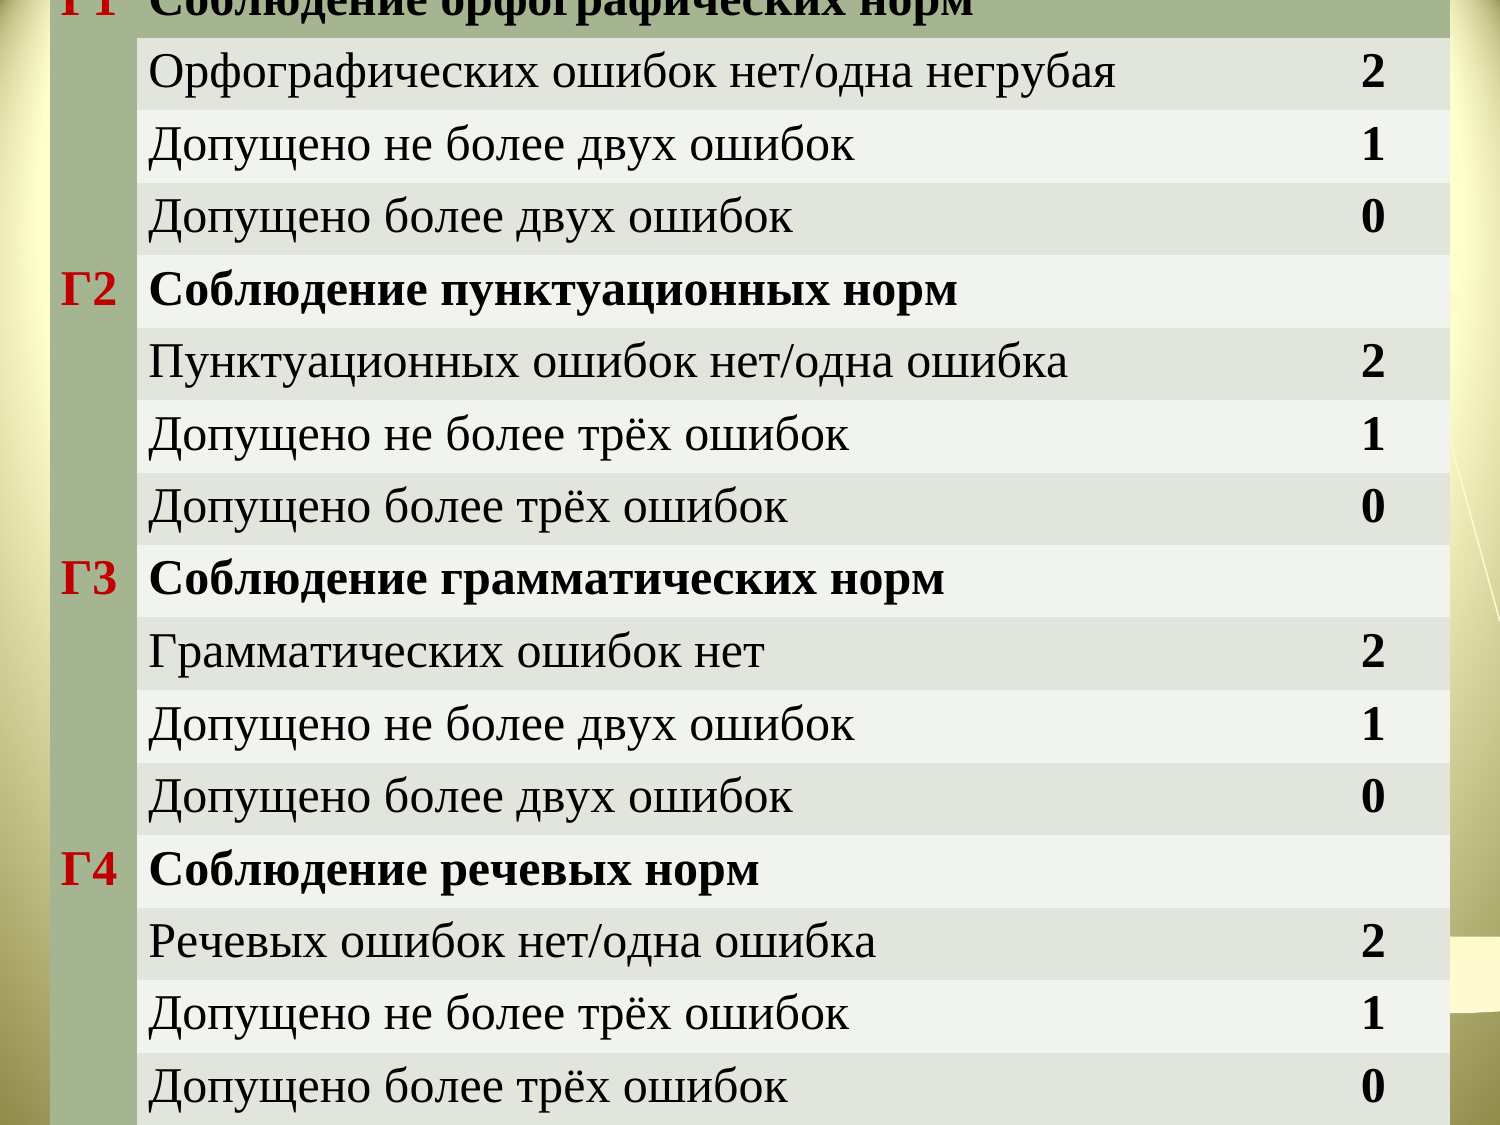

| Г1 | Соблюдение орфографических норм | |
| --- | --- | --- |
| | Орфографических ошибок нет/одна негрубая | 2 |
| | Допущено не более двух ошибок | 1 |
| | Допущено более двух ошибок | 0 |
| Г2 | Соблюдение пунктуационных норм | |
| | Пунктуационных ошибок нет/одна ошибка | 2 |
| | Допущено не более трёх ошибок | 1 |
| | Допущено более трёх ошибок | 0 |
| Г3 | Соблюдение грамматических норм | |
| | Грамматических ошибок нет | 2 |
| | Допущено не более двух ошибок | 1 |
| | Допущено более двух ошибок | 0 |
| Г4 | Соблюдение речевых норм | |
| | Речевых ошибок нет/одна ошибка | 2 |
| | Допущено не более трёх ошибок | 1 |
| | Допущено более трёх ошибок | 0 |